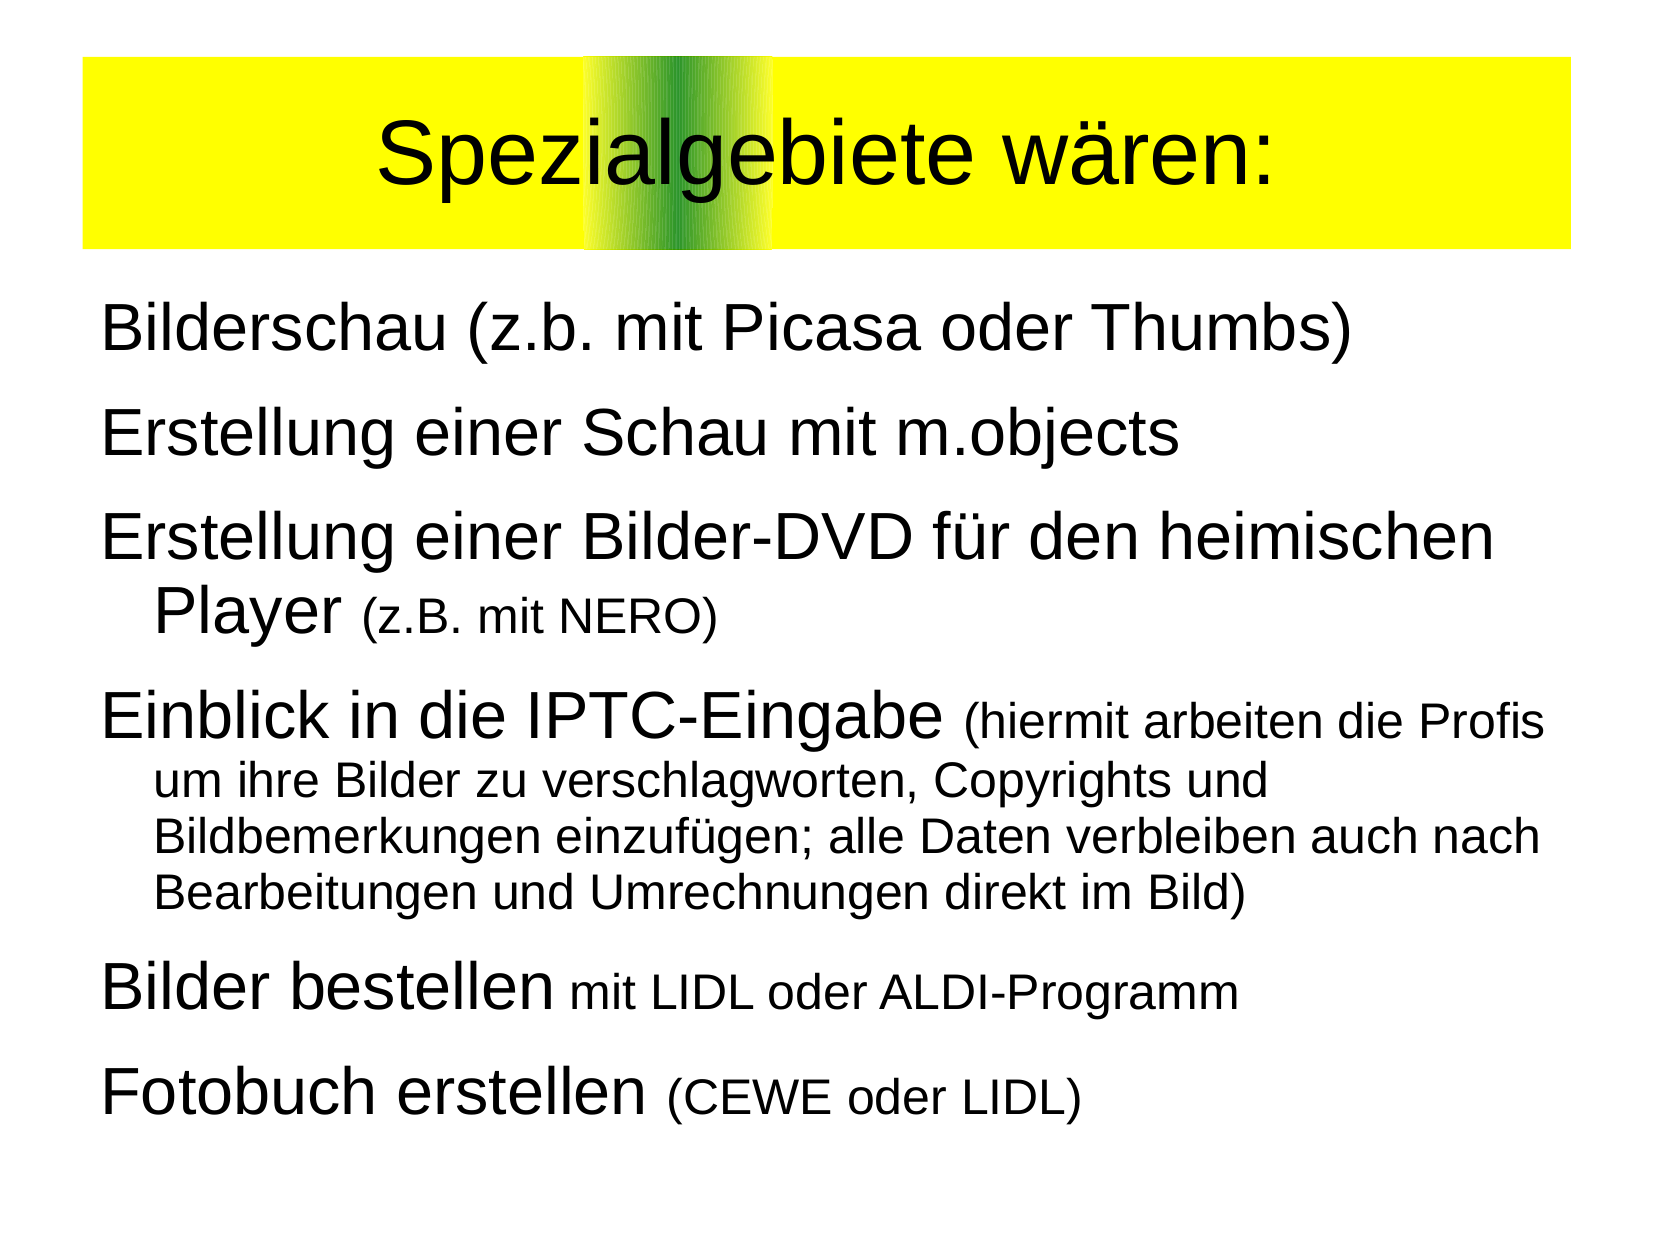

# Spezialgebiete wären:
Bilderschau (z.b. mit Picasa oder Thumbs)
Erstellung einer Schau mit m.objects
Erstellung einer Bilder-DVD für den heimischen Player (z.B. mit NERO)
Einblick in die IPTC-Eingabe (hiermit arbeiten die Profis um ihre Bilder zu verschlagworten, Copyrights und Bildbemerkungen einzufügen; alle Daten verbleiben auch nach Bearbeitungen und Umrechnungen direkt im Bild)
Bilder bestellen mit LIDL oder ALDI-Programm
Fotobuch erstellen (CEWE oder LIDL)